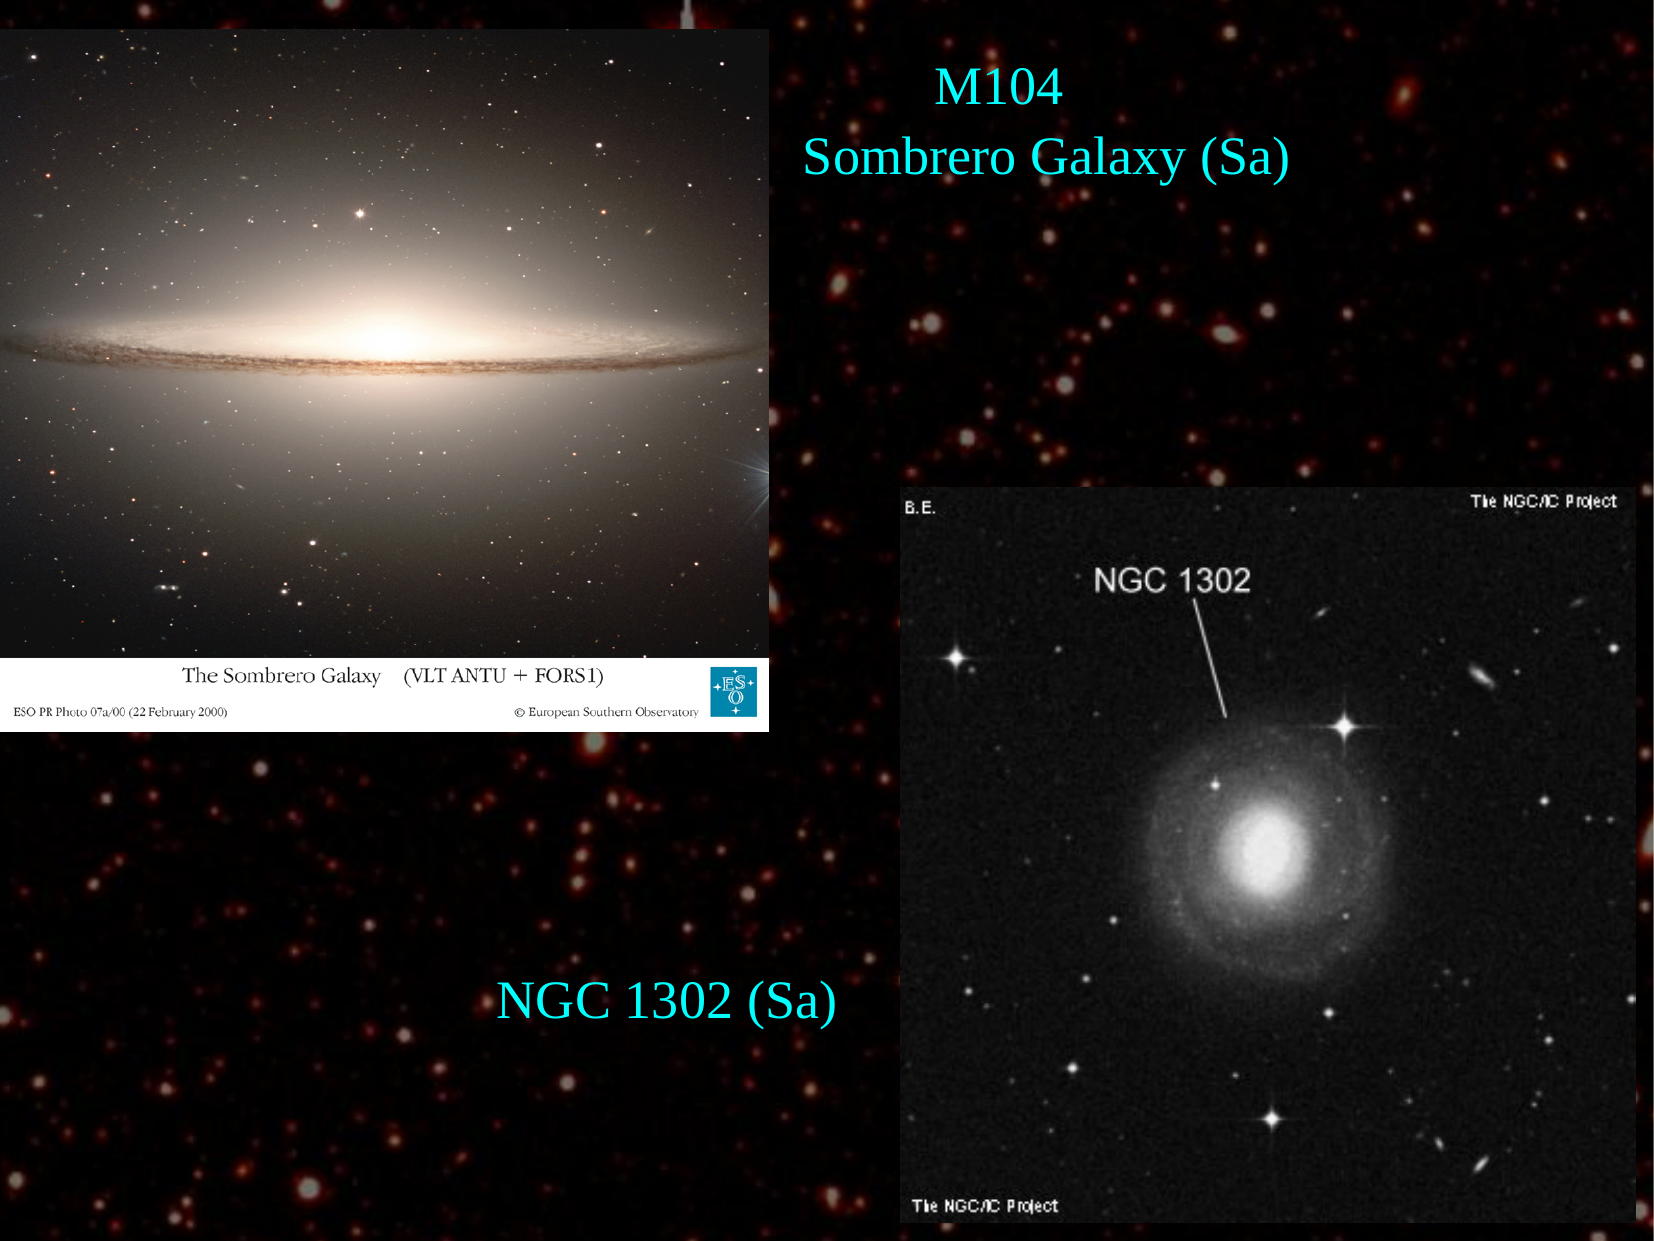

M104
Sombrero Galaxy (Sa)
NGC 1302 (Sa)